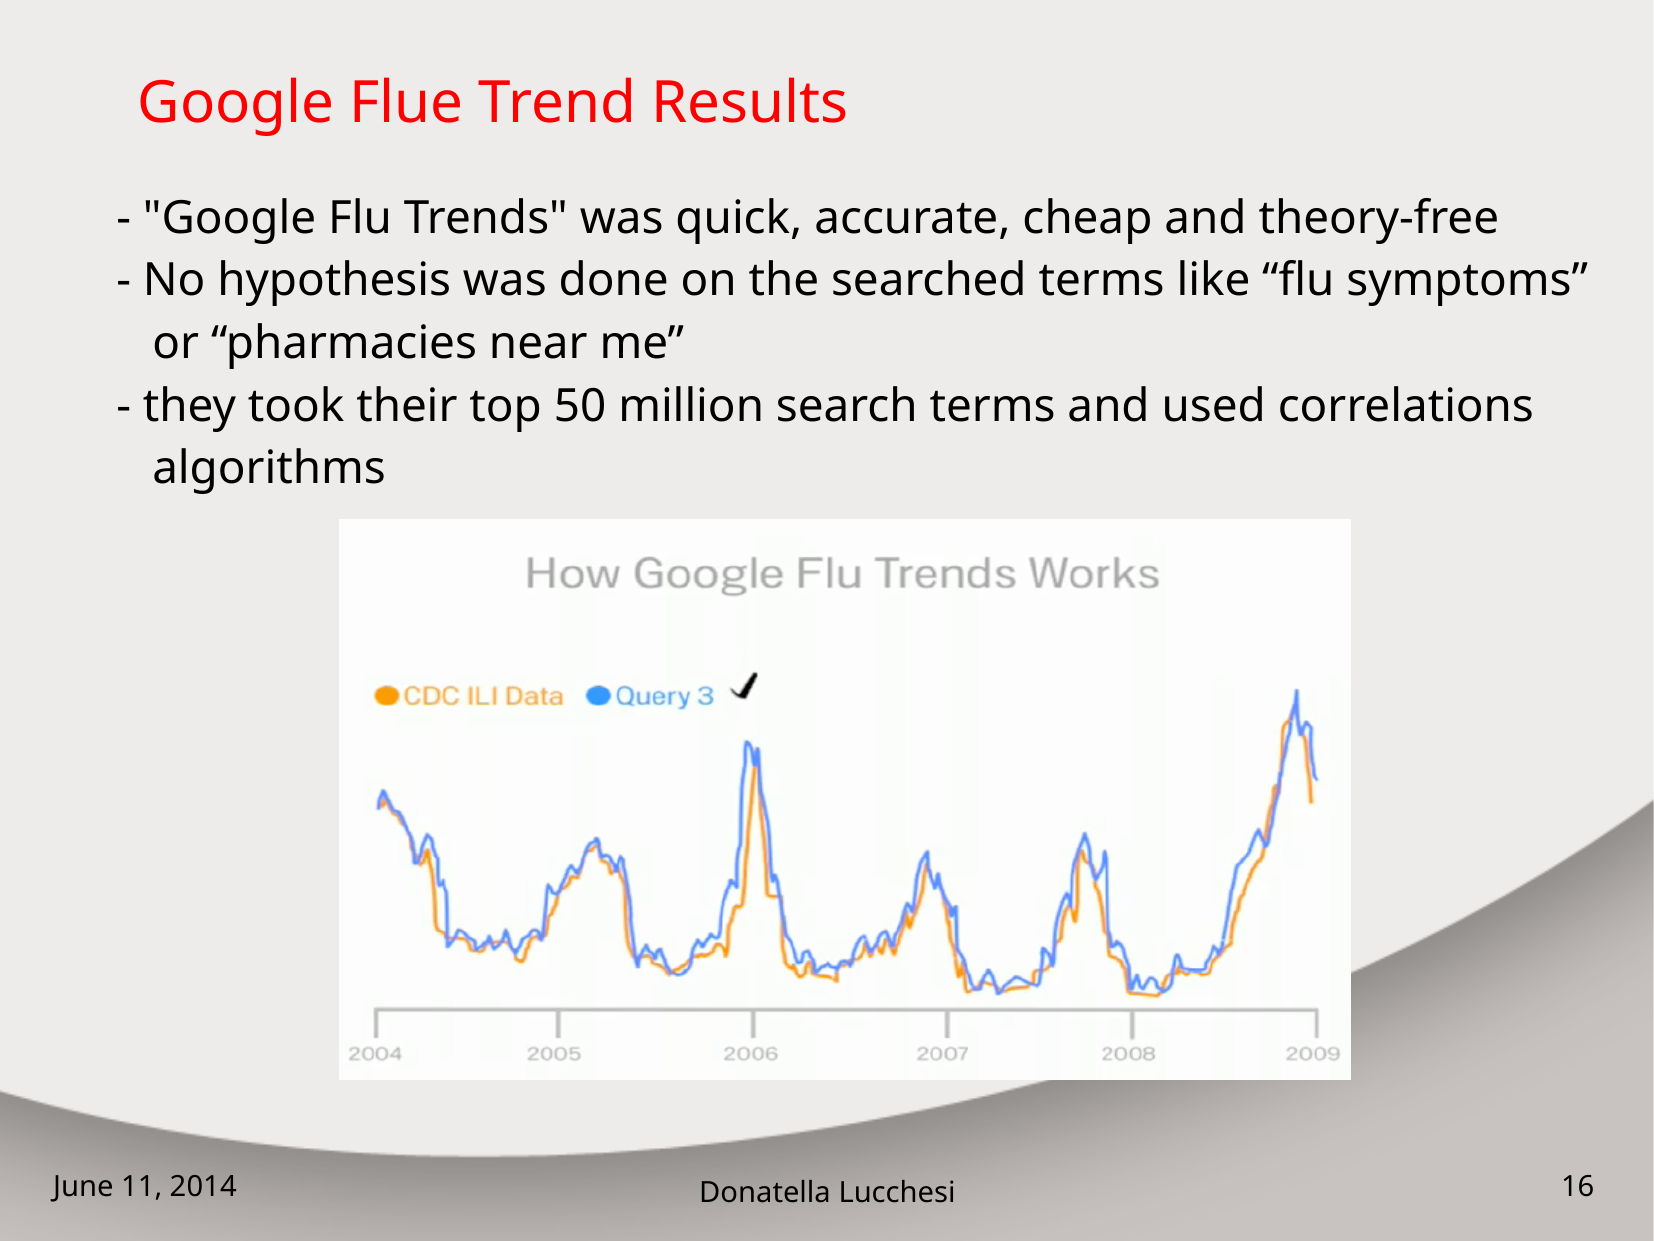

Google Flue Trend Results
- "Google Flu Trends" was quick, accurate, cheap and theory-free
- No hypothesis was done on the searched terms like “flu symptoms”
 or “pharmacies near me”
- they took their top 50 million search terms and used correlations
 algorithms
June 11, 2014
16
Donatella Lucchesi